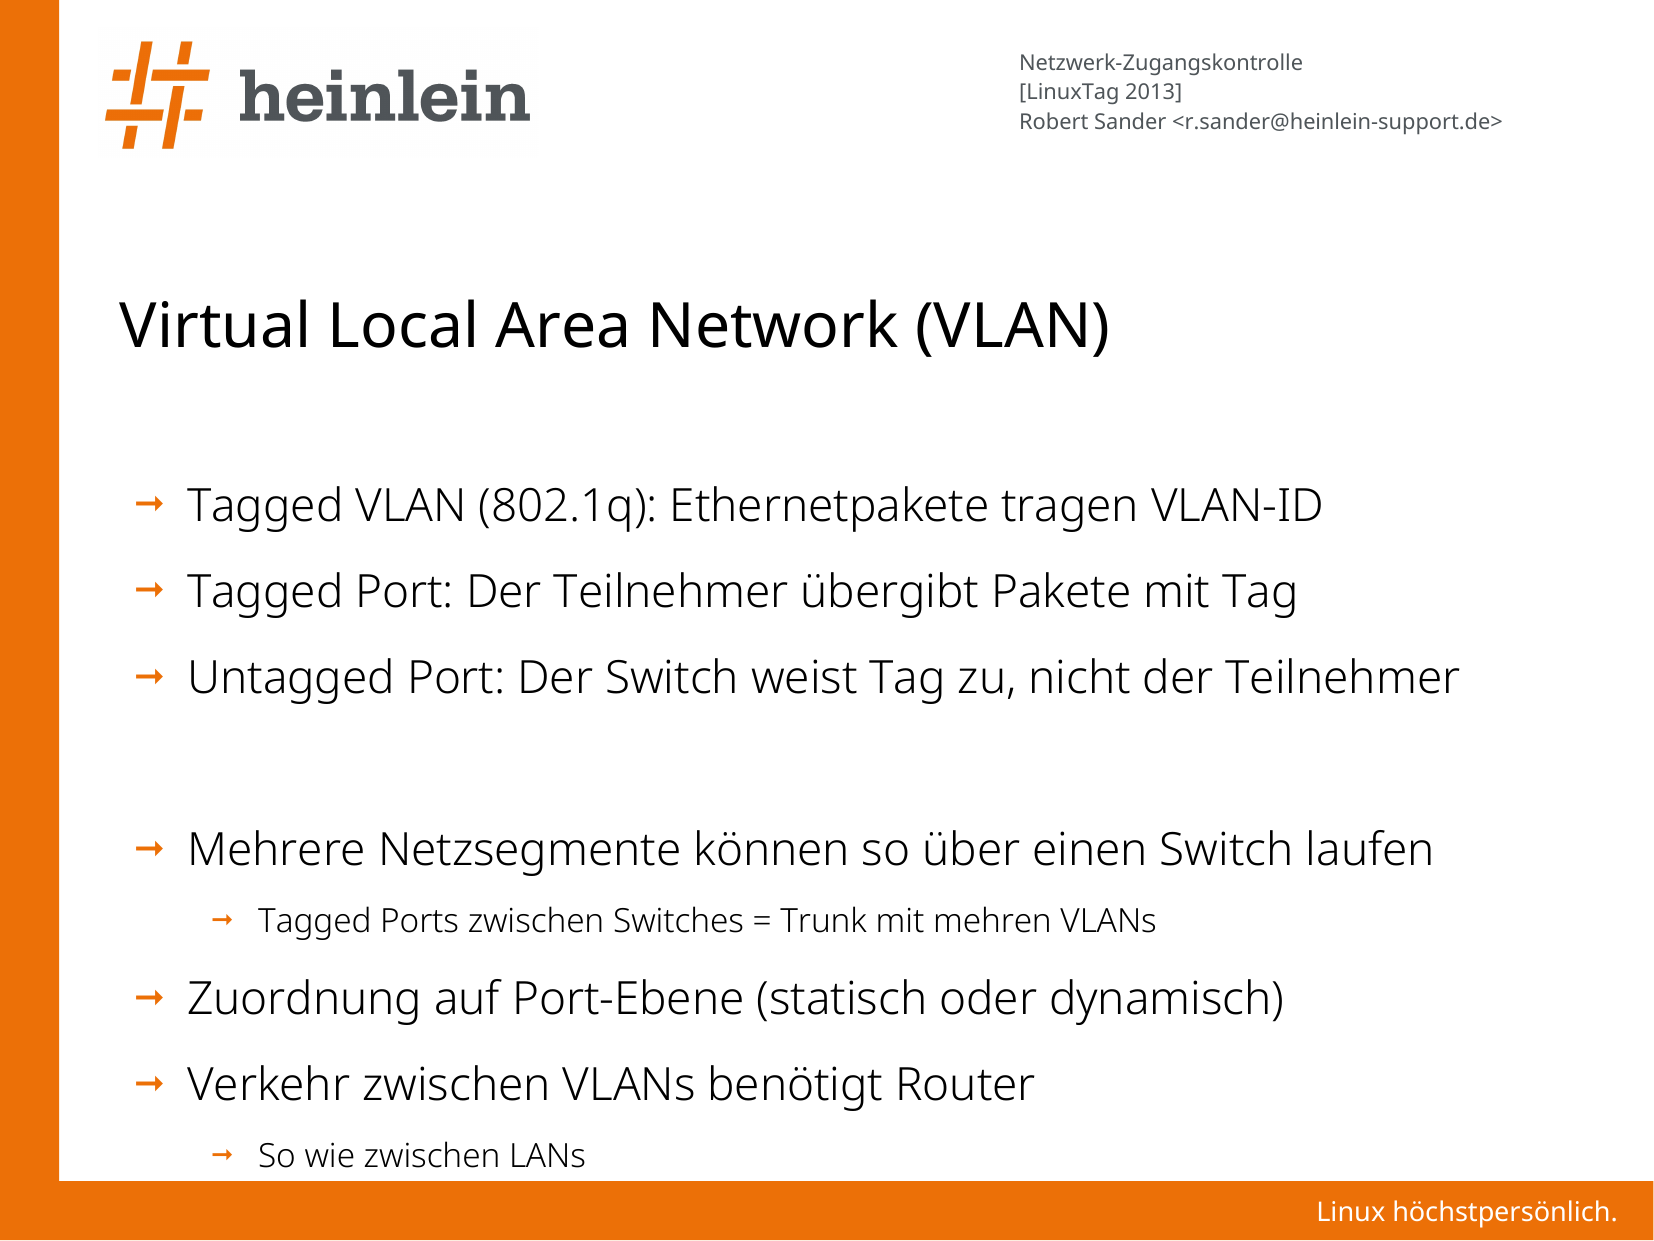

# Virtual Local Area Network (VLAN)
Tagged VLAN (802.1q): Ethernetpakete tragen VLAN-ID
Tagged Port: Der Teilnehmer übergibt Pakete mit Tag
Untagged Port: Der Switch weist Tag zu, nicht der Teilnehmer
Mehrere Netzsegmente können so über einen Switch laufen
Tagged Ports zwischen Switches = Trunk mit mehren VLANs
Zuordnung auf Port-Ebene (statisch oder dynamisch)
Verkehr zwischen VLANs benötigt Router
So wie zwischen LANs